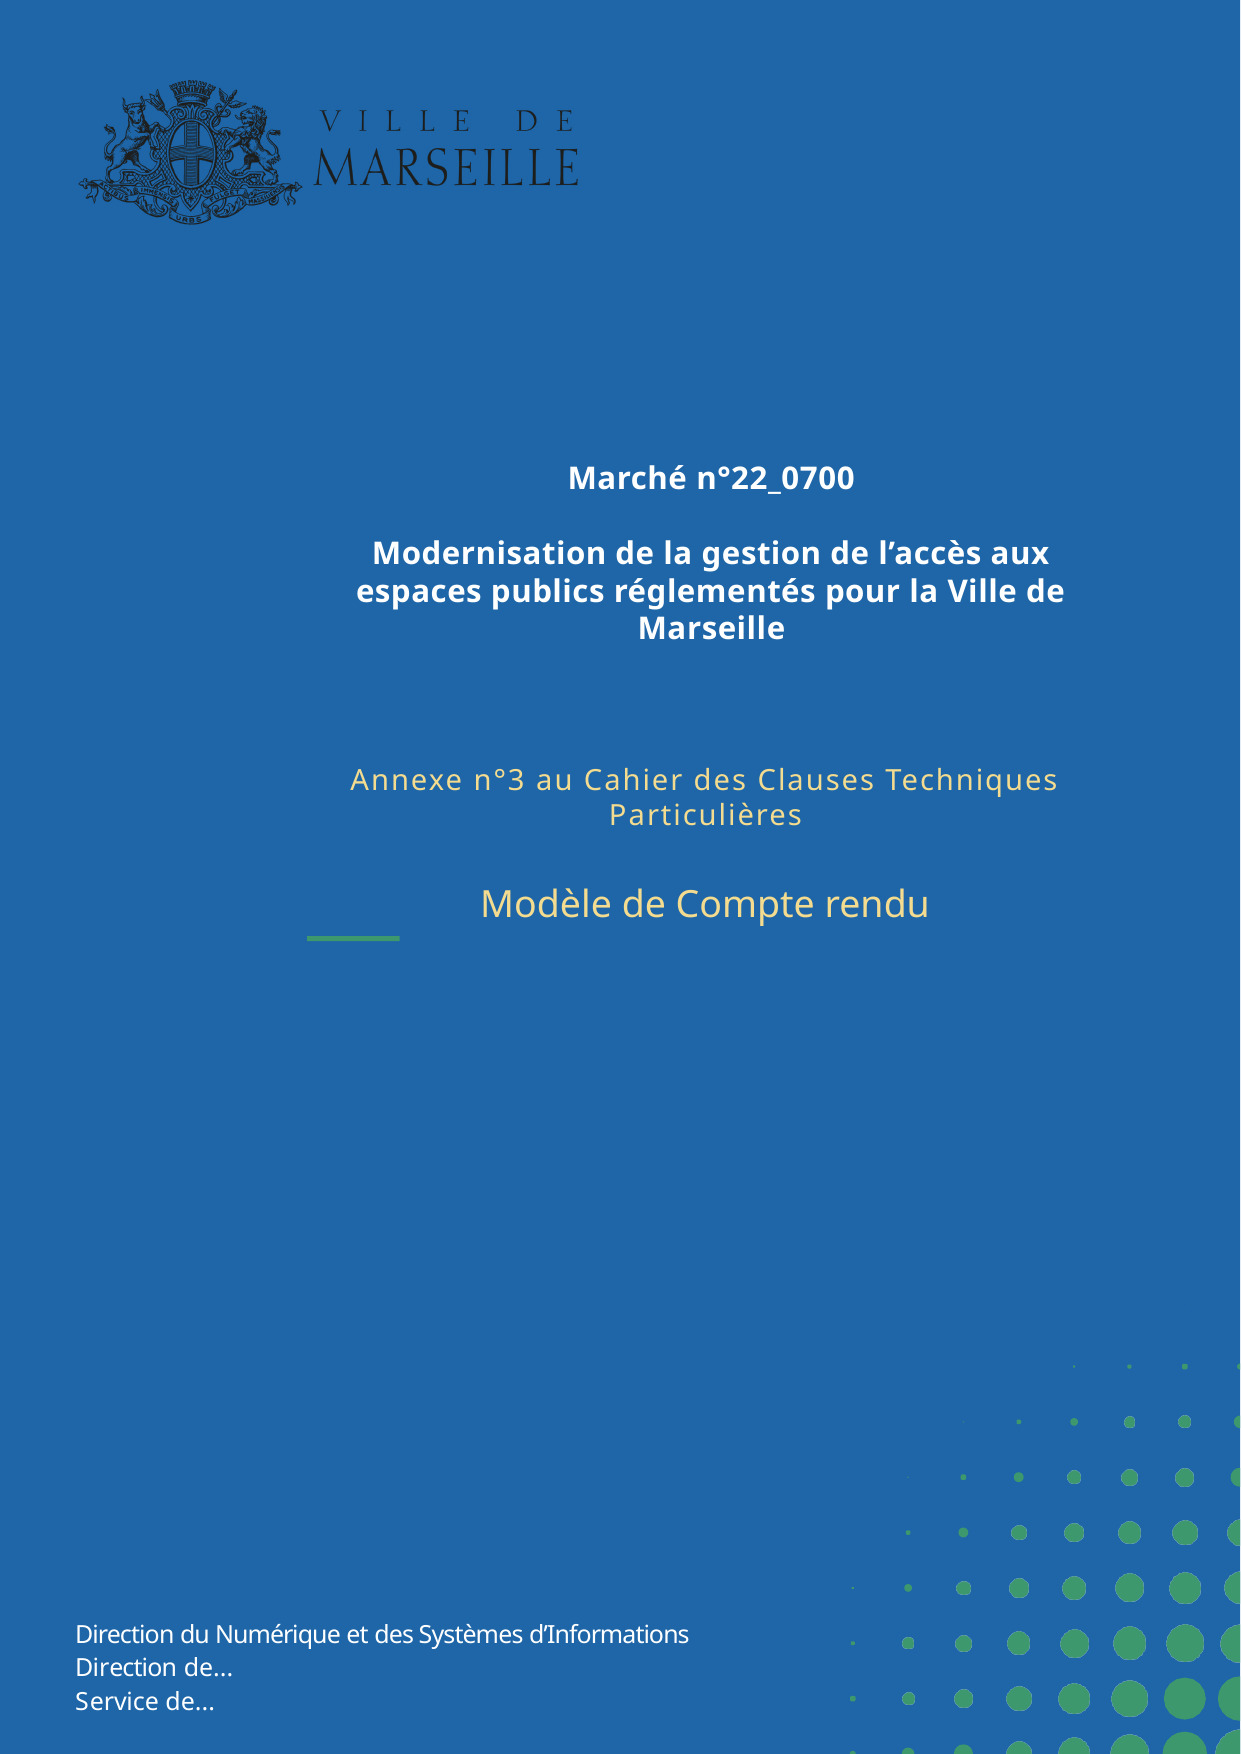

Marché n°22_0700
Modernisation de la gestion de l’accès aux espaces publics réglementés pour la Ville de Marseille
Annexe n°3 au Cahier des Clauses Techniques Particulières
Modèle de Compte rendu
Direction du Numérique et des Systèmes d’Informations Direction de...
Service de...